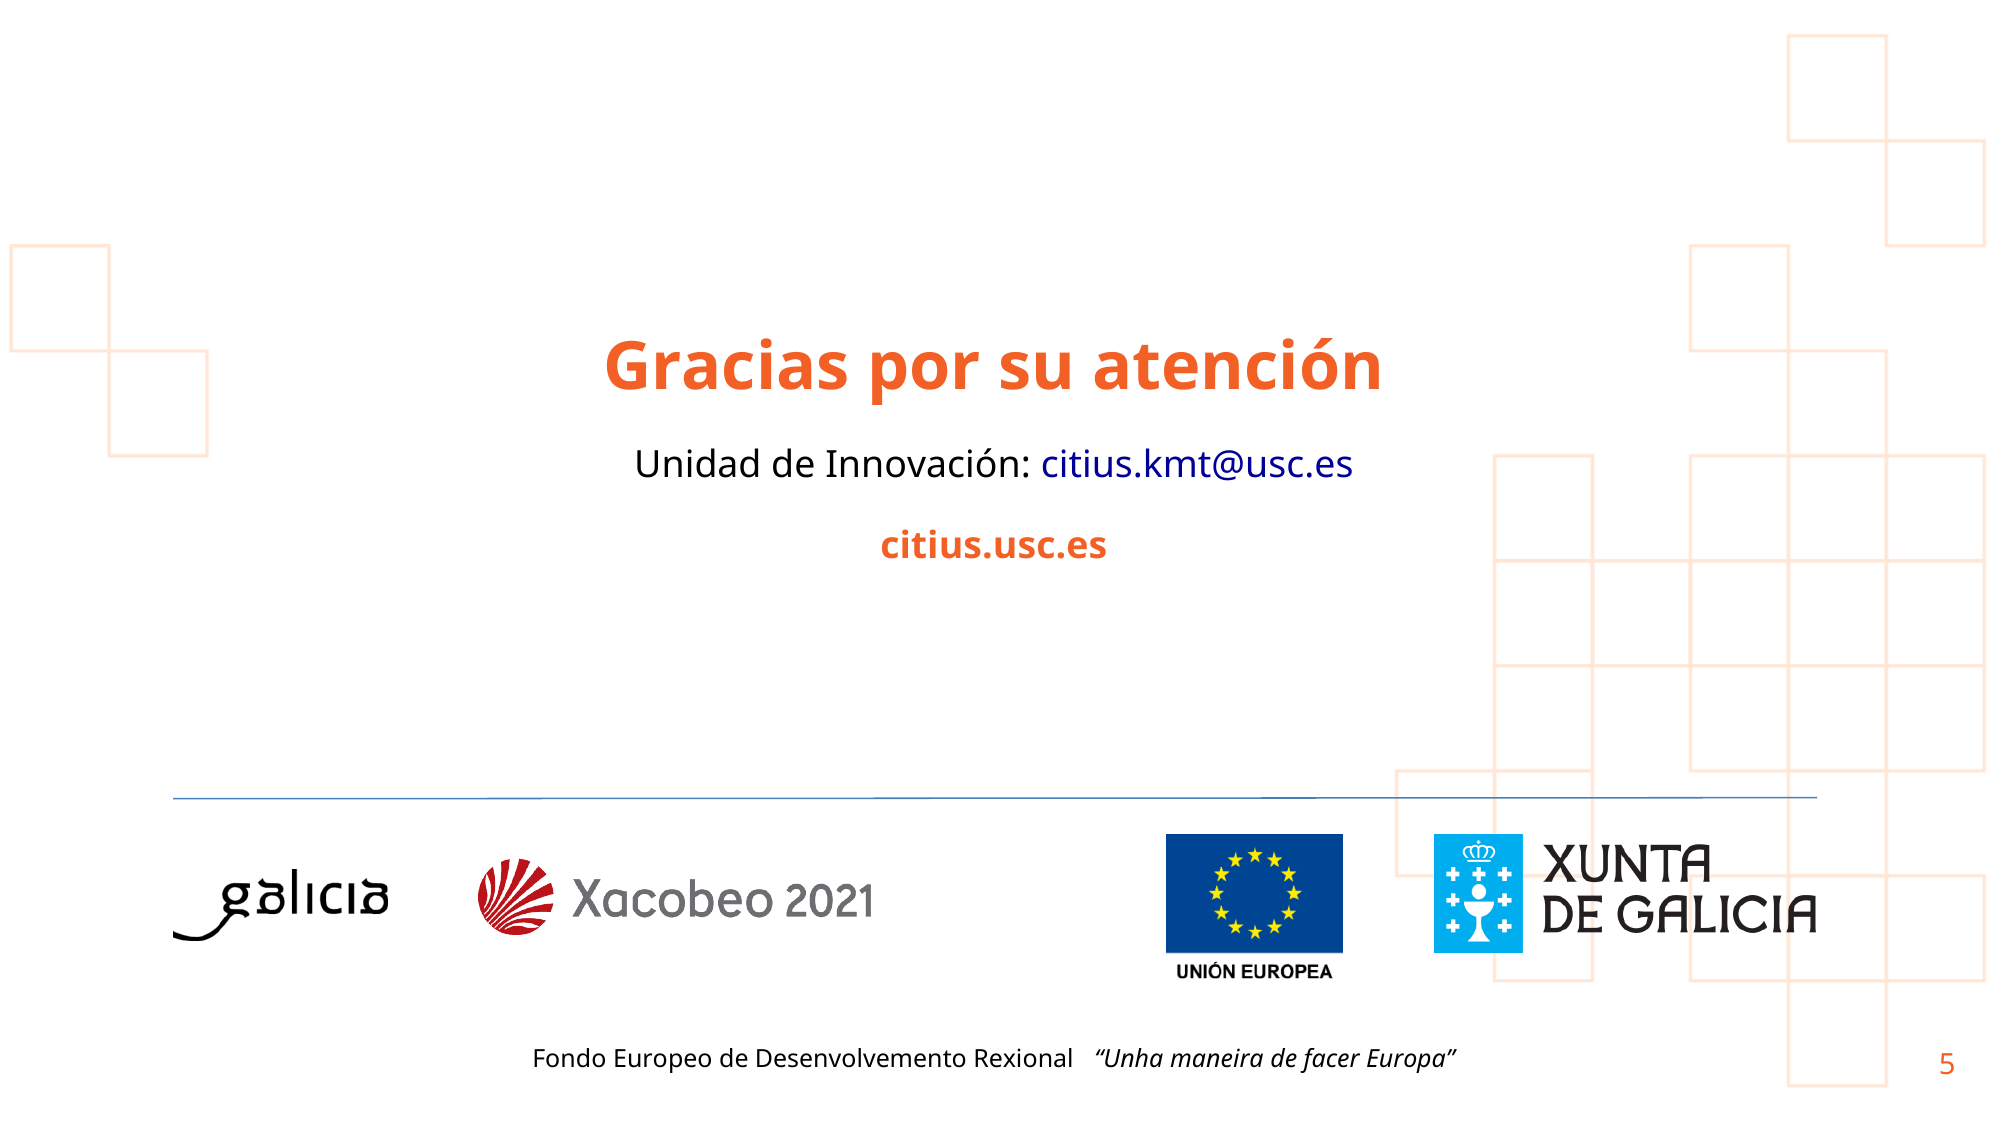

Gracias por su atención
Unidad de Innovación: citius.kmt@usc.es
citius.usc.es
Fondo Europeo de Desenvolvemento Rexional “Unha maneira de facer Europa”